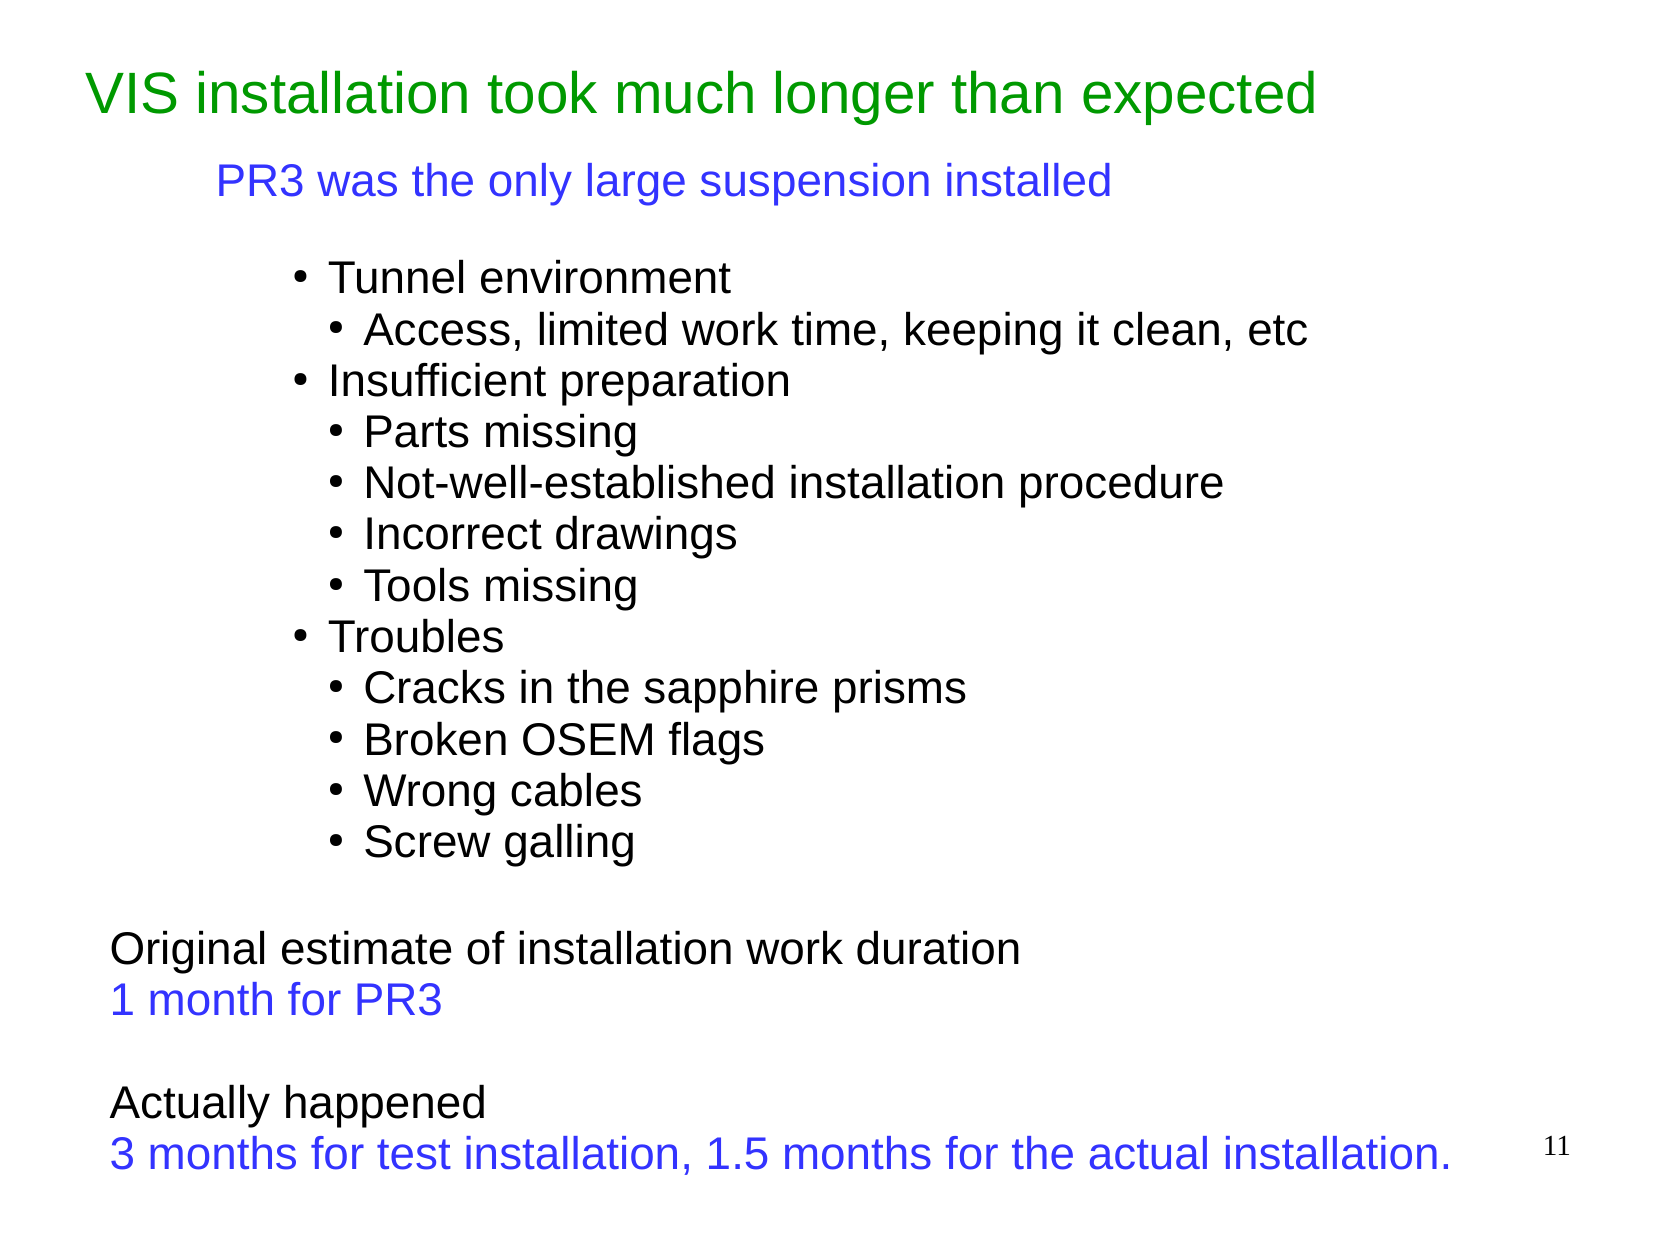

VIS installation took much longer than expected
PR3 was the only large suspension installed
Tunnel environment
Access, limited work time, keeping it clean, etc
Insufficient preparation
Parts missing
Not-well-established installation procedure
Incorrect drawings
Tools missing
Troubles
Cracks in the sapphire prisms
Broken OSEM flags
Wrong cables
Screw galling
Original estimate of installation work duration
1 month for PR3
Actually happened
3 months for test installation, 1.5 months for the actual installation.
11